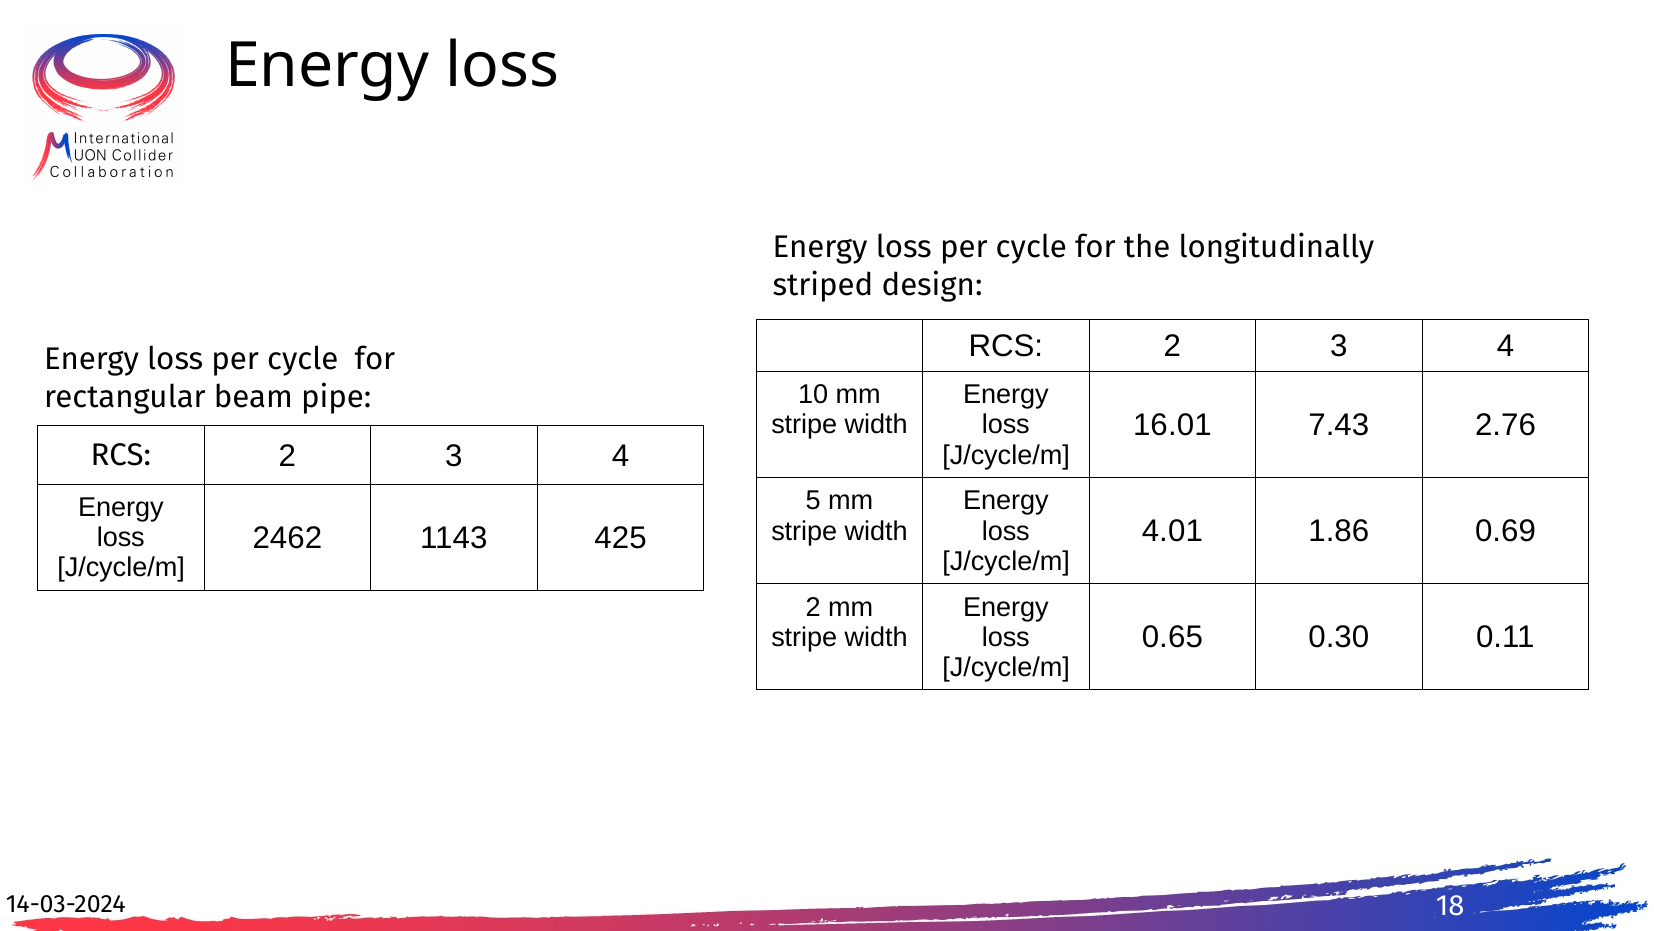

# Energy loss
Energy loss per cycle for the longitudinally striped design:
| | RCS: | 2 | 3 | 4 |
| --- | --- | --- | --- | --- |
| 10 mm stripe width | Energy loss [J/cycle/m] | 16.01 | 7.43 | 2.76 |
| 5 mm stripe width | Energy loss [J/cycle/m] | 4.01 | 1.86 | 0.69 |
| 2 mm stripe width | Energy loss [J/cycle/m] | 0.65 | 0.30 | 0.11 |
Energy loss per cycle for rectangular beam pipe:
| RCS: | 2 | 3 | 4 |
| --- | --- | --- | --- |
| Energy loss [J/cycle/m] | 2462 | 1143 | 425 |
14-03-2024
18